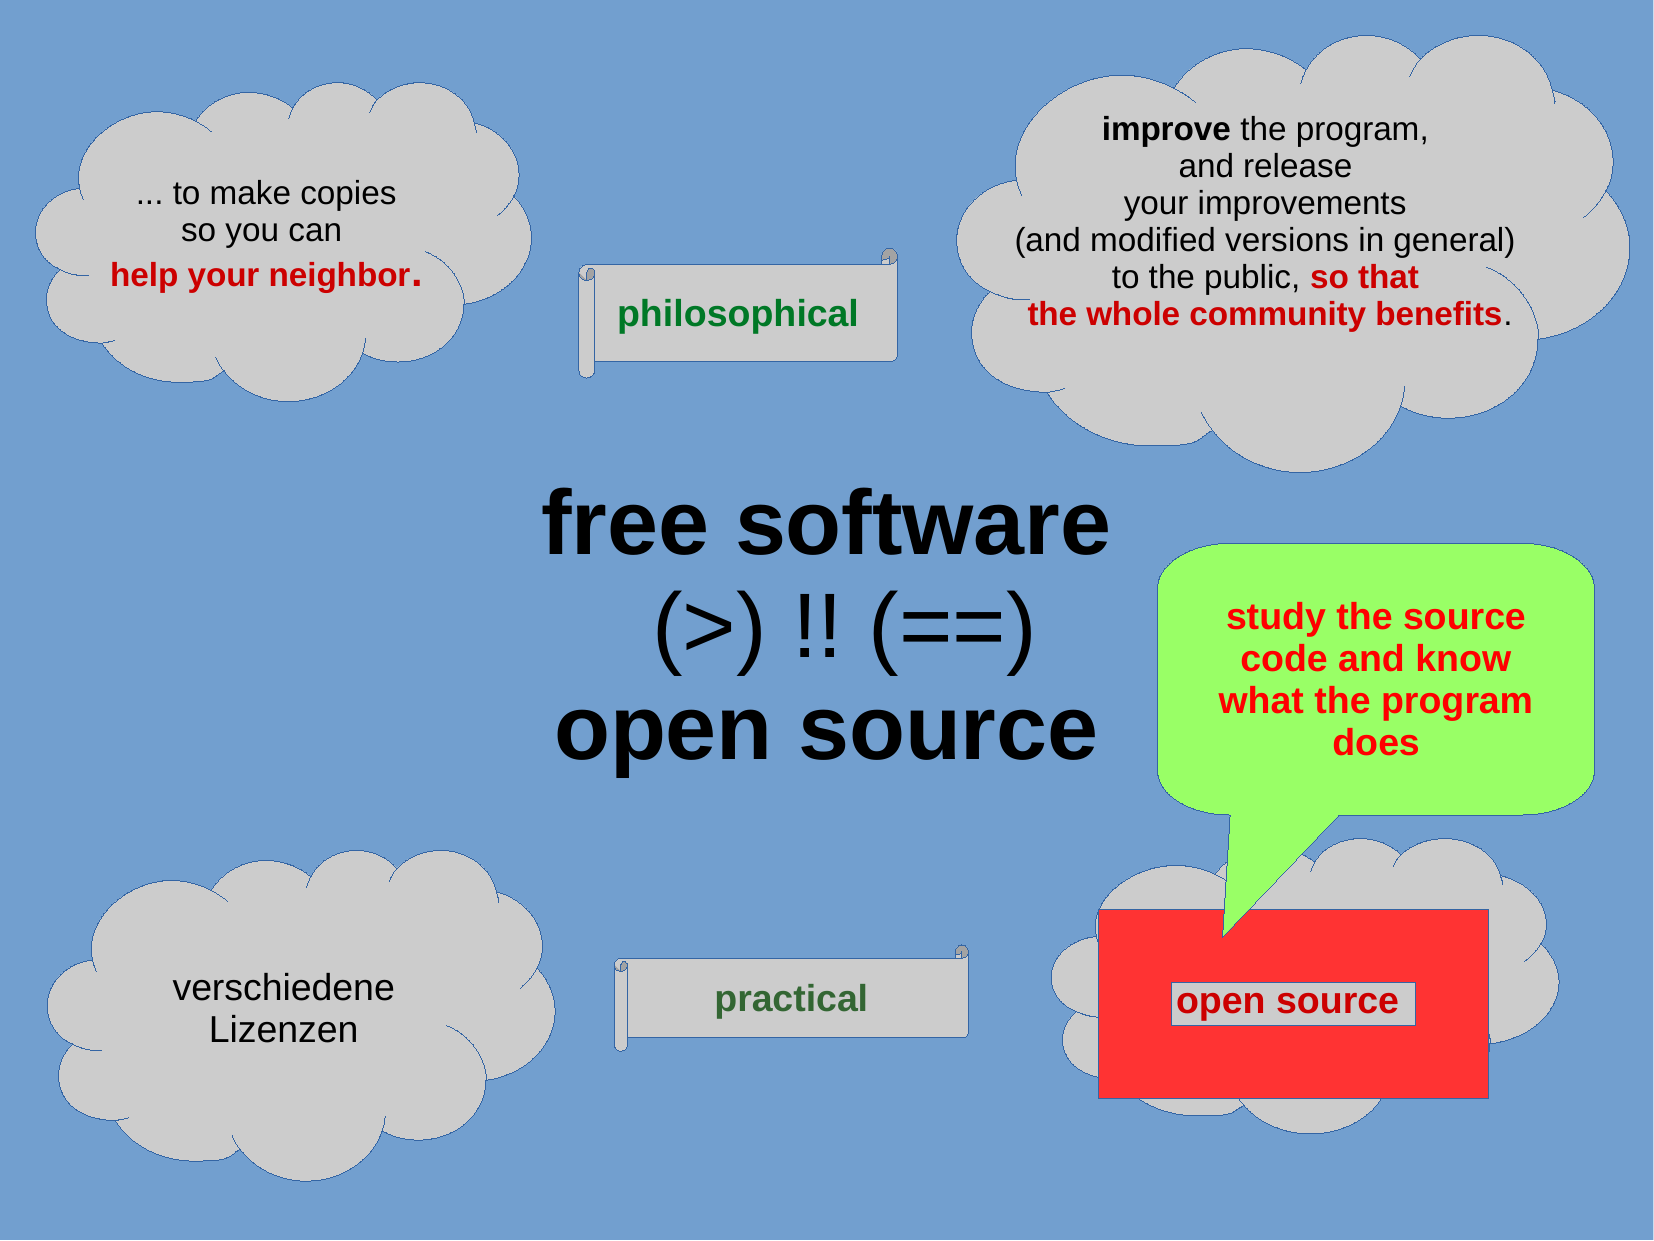

improve the program,
and release
your improvements
(and modified versions in general)
to the public, so that
the whole community benefits.
 ... to make copies
so you can
help your neighbor.
philosophical
# free software != open source
study the source
code and know
what the program
does
(>) !! (==)
 >
gemeinsamer Nenner
open source
verschiedene
Lizenzen
practical